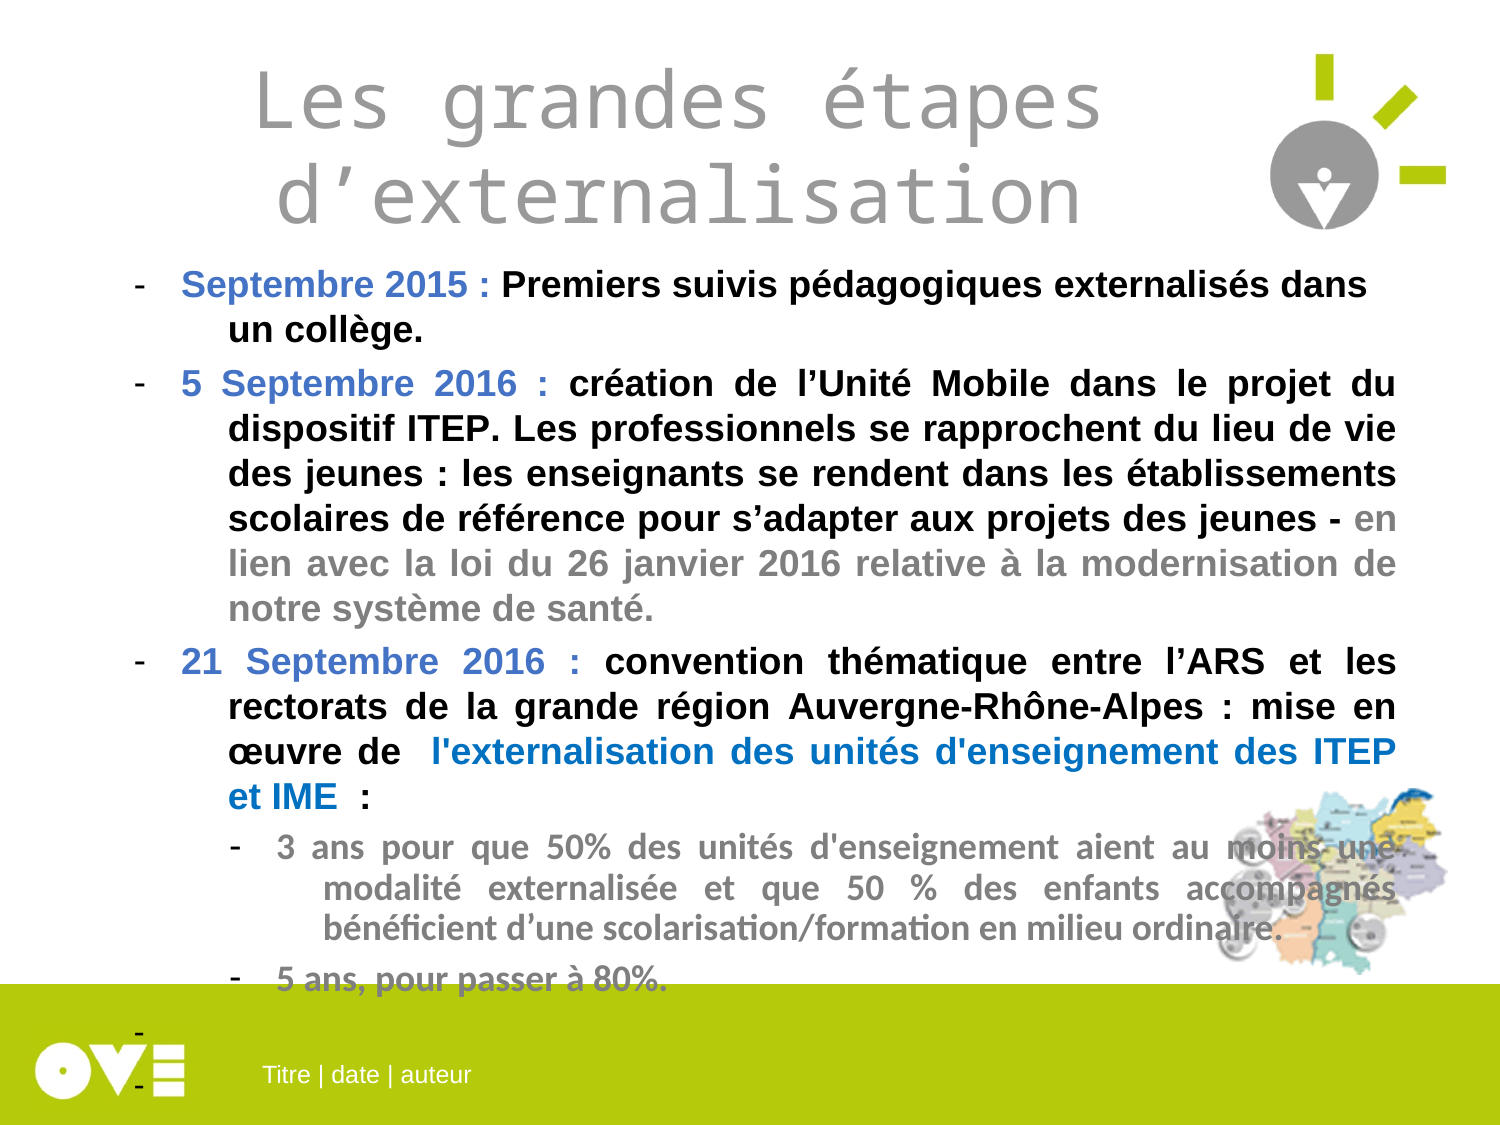

# Les grandes étapes d’externalisation
Septembre 2015 : Premiers suivis pédagogiques externalisés dans un collège.
5 Septembre 2016 : création de l’Unité Mobile dans le projet du dispositif ITEP. Les professionnels se rapprochent du lieu de vie des jeunes : les enseignants se rendent dans les établissements scolaires de référence pour s’adapter aux projets des jeunes - en lien avec la loi du 26 janvier 2016 relative à la modernisation de notre système de santé.
21 Septembre 2016 : convention thématique entre l’ARS et les rectorats de la grande région Auvergne-Rhône-Alpes : mise en œuvre de l'externalisation des unités d'enseignement des ITEP et IME  :
3 ans pour que 50% des unités d'enseignement aient au moins une modalité externalisée et que 50 % des enfants accompagnés bénéficient d’une scolarisation/formation en milieu ordinaire.
5 ans, pour passer à 80%.